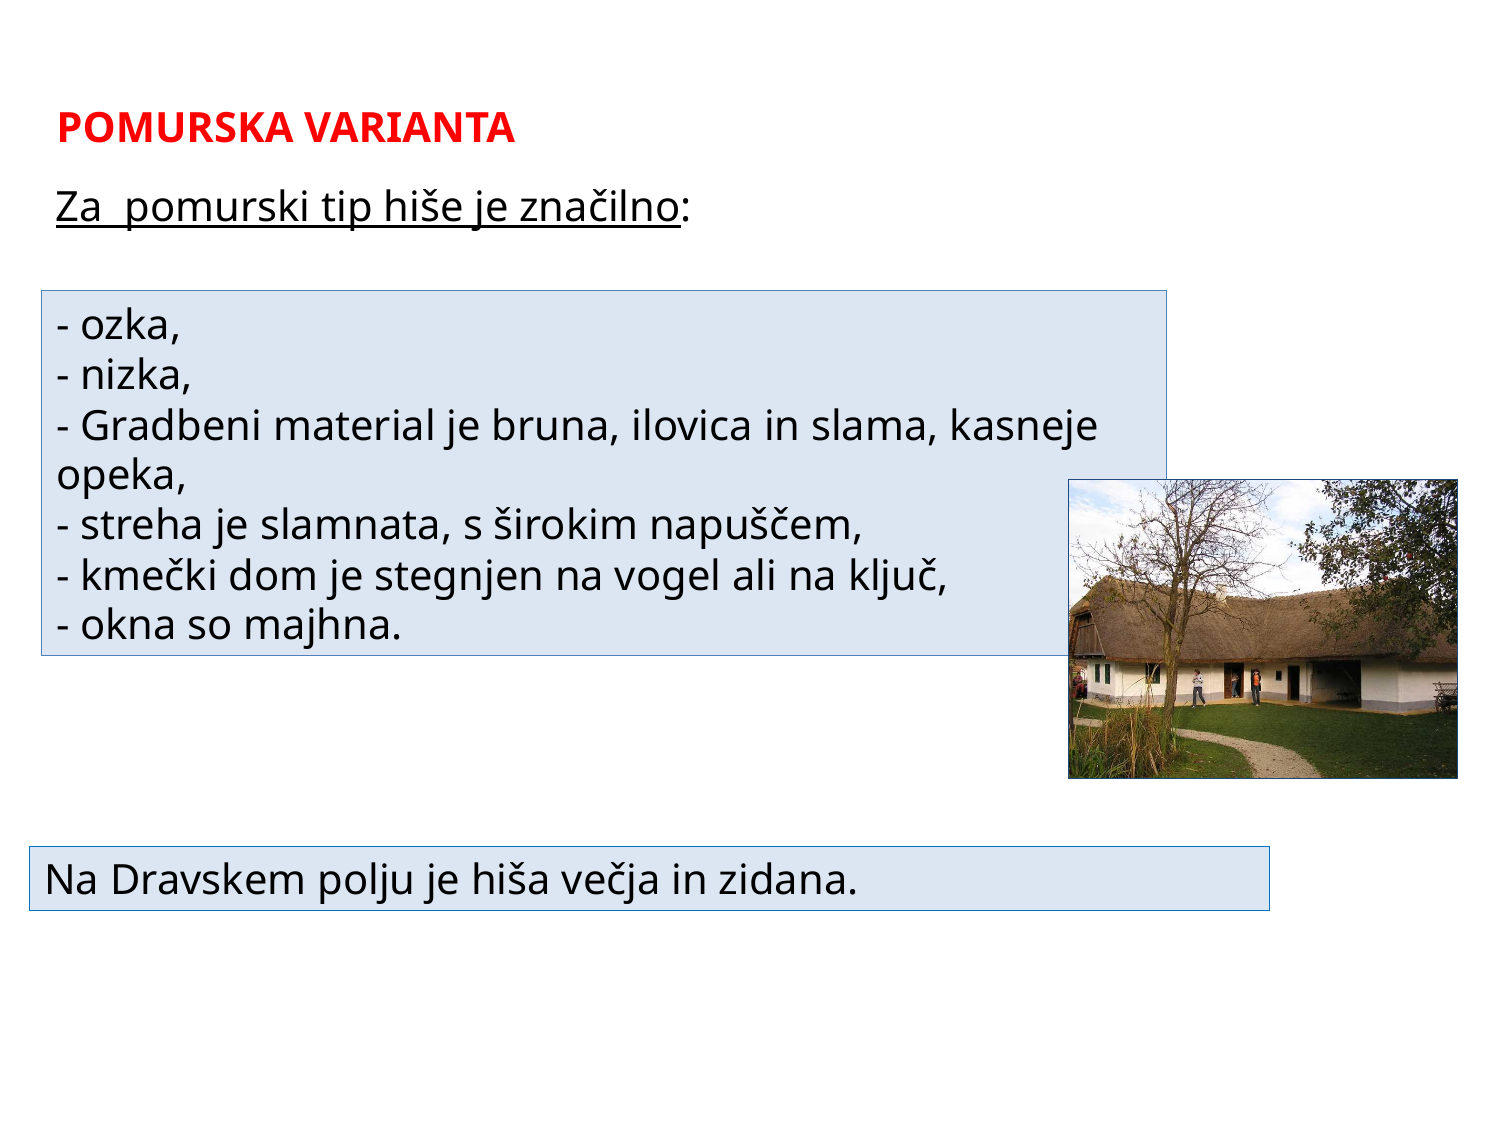

# POMURSKA VARIANTA
Za pomurski tip hiše je značilno:
- ozka,
- nizka,
- Gradbeni material je bruna, ilovica in slama, kasneje opeka,
- streha je slamnata, s širokim napuščem,
- kmečki dom je stegnjen na vogel ali na ključ,
- okna so majhna.
Na Dravskem polju je hiša večja in zidana.